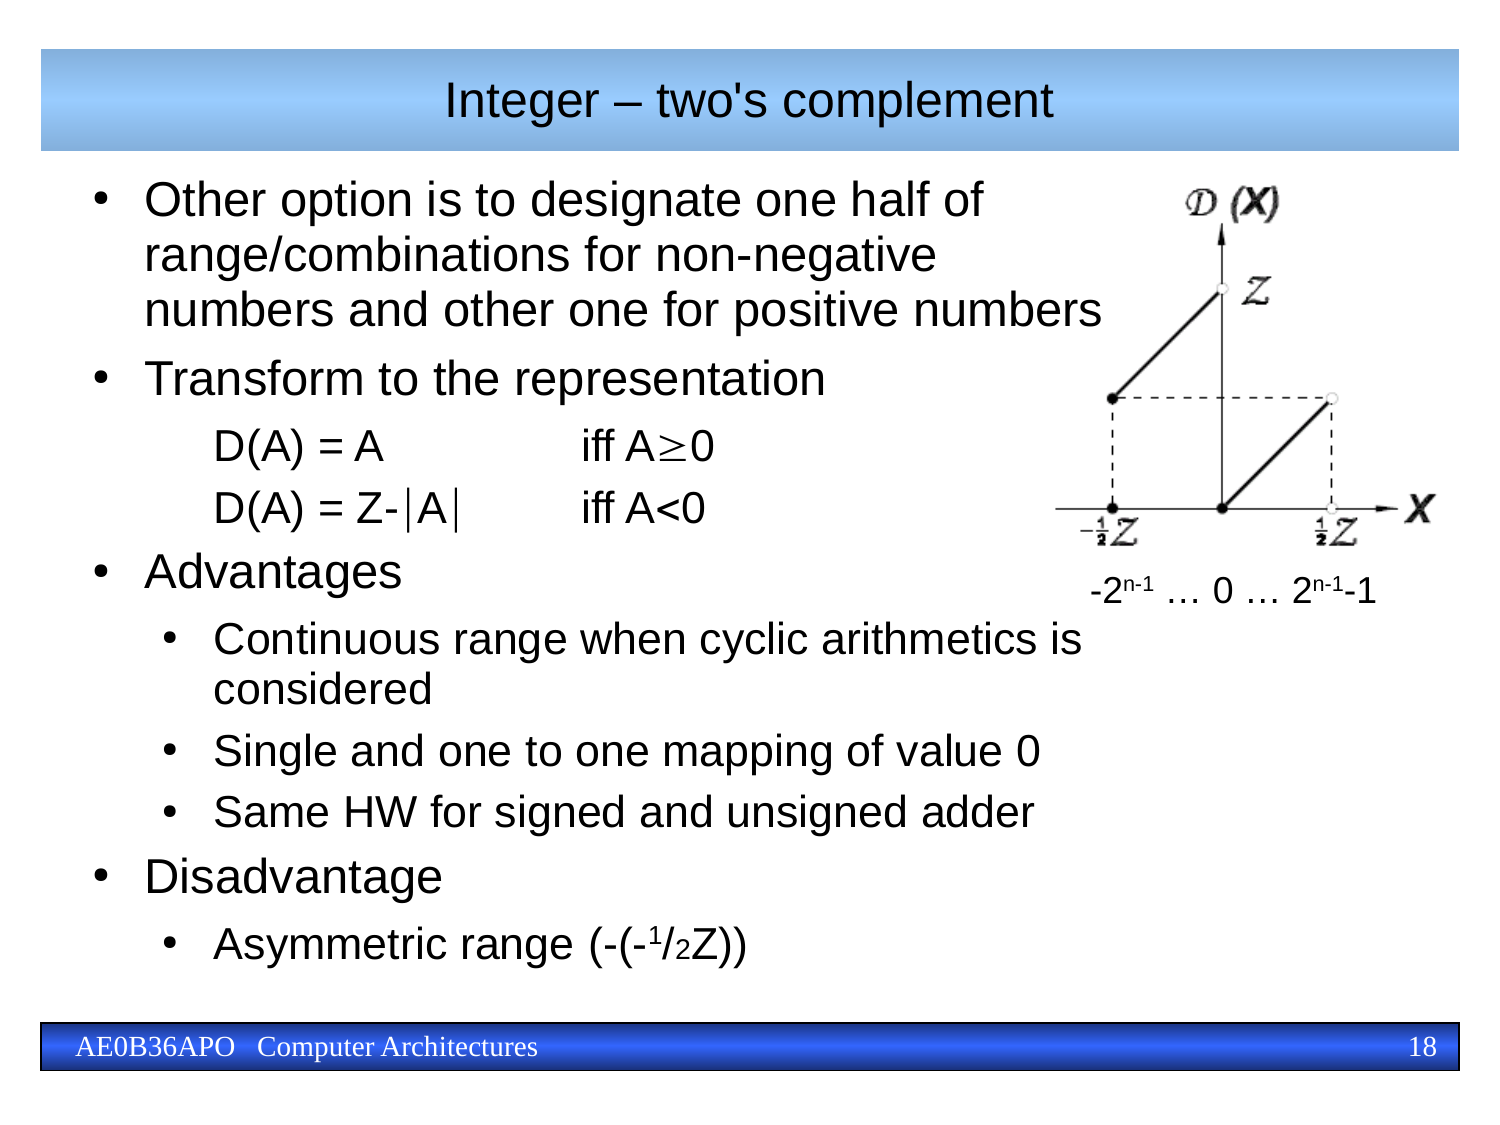

# Integer – two's complement
Other option is to designate one half of range/combinations for non-negative numbers and other one for positive numbers
Transform to the representation
D(A) = A	iff A≥0
D(A) = Z-∣A∣	iff A<0
Advantages
Continuous range when cyclic arithmetics is considered
Single and one to one mapping of value 0
Same HW for signed and unsigned adder
Disadvantage
Asymmetric range (-(-1/2Z))
-2n-1 … 0 … 2n-1-1
AE0B36APO Computer Architectures
18